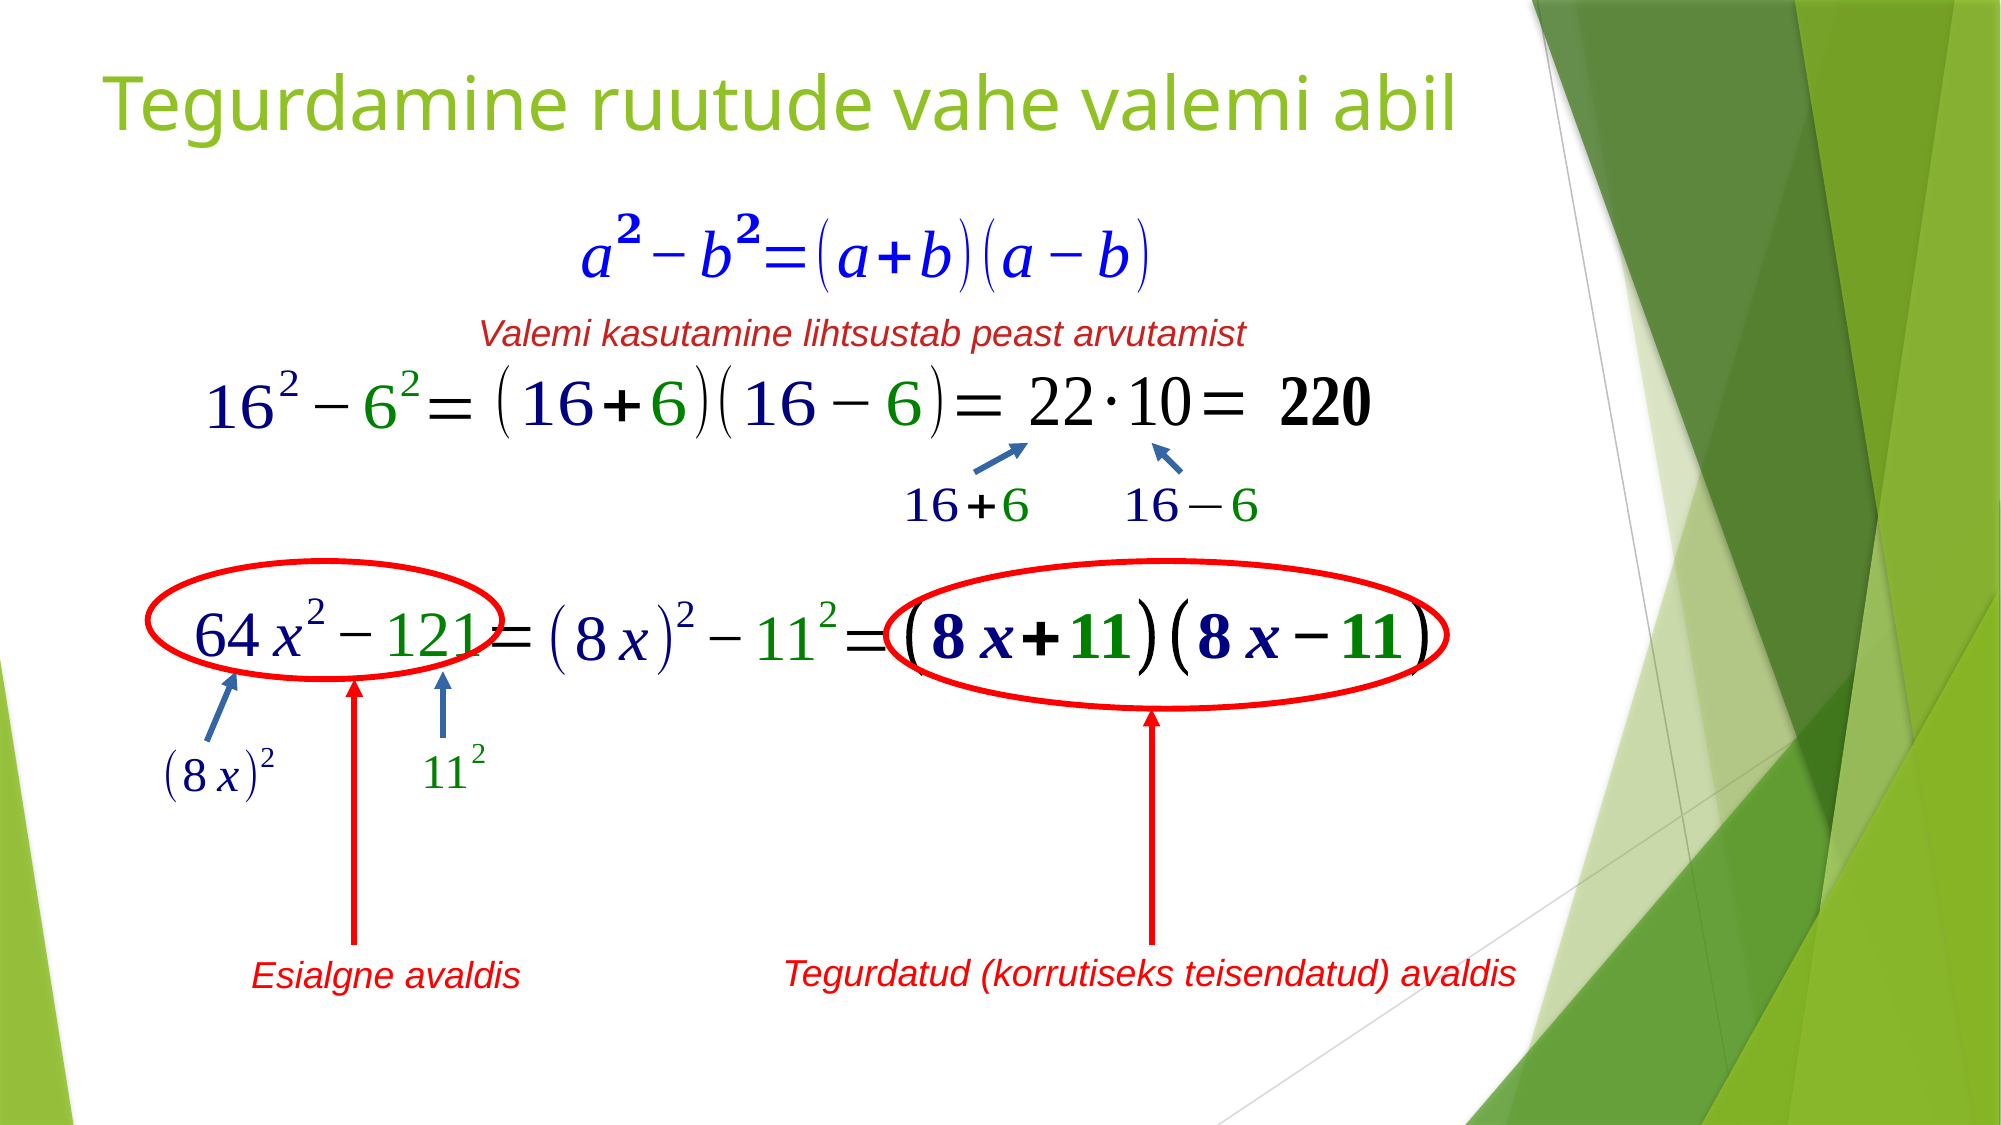

# Tegurdamine ruutude vahe valemi abil
Valemi kasutamine lihtsustab peast arvutamist
Tegurdatud (korrutiseks teisendatud) avaldis
Esialgne avaldis